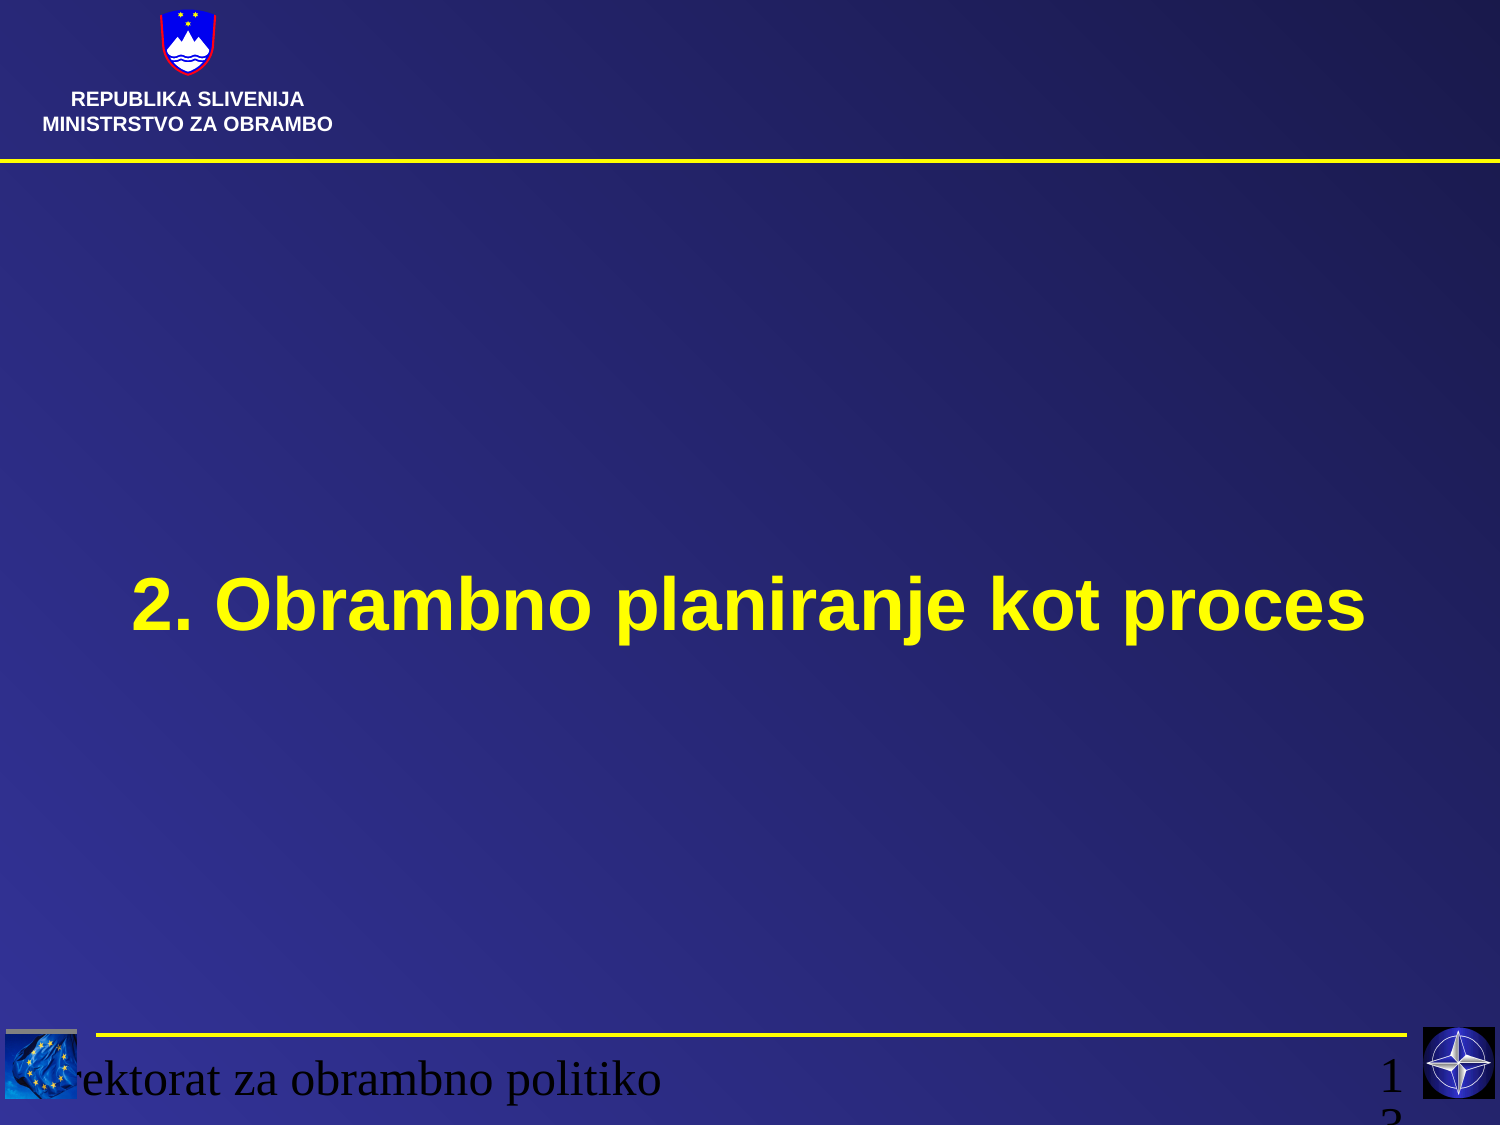

# 2. Obrambno planiranje kot proces
13
Direktorat za obrambno politiko